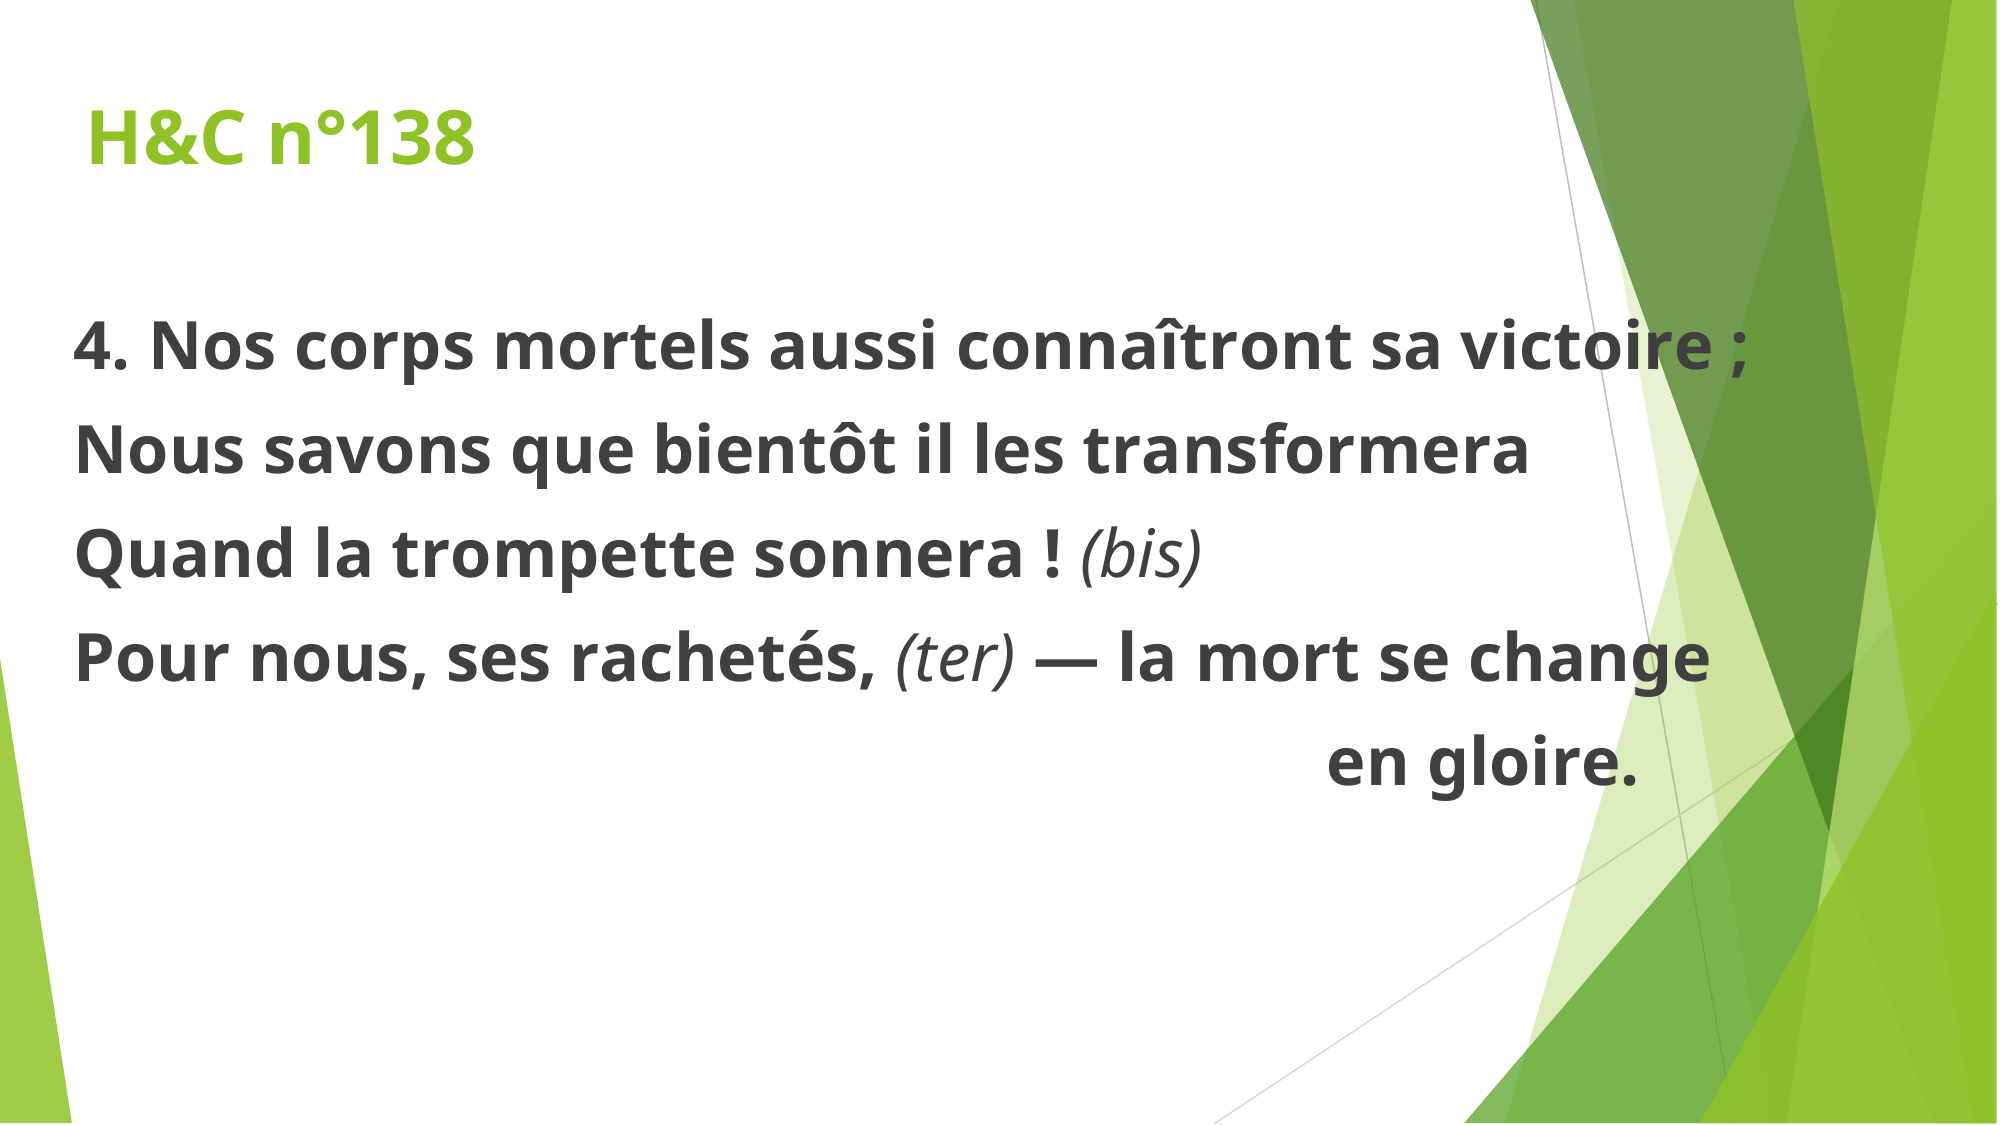

H&C n°138
4. Nos corps mortels aussi connaîtront sa victoire ;
Nous savons que bientôt il les transformera
Quand la trompette sonnera ! (bis)
Pour nous, ses rachetés, (ter) — la mort se change
																	en gloire.